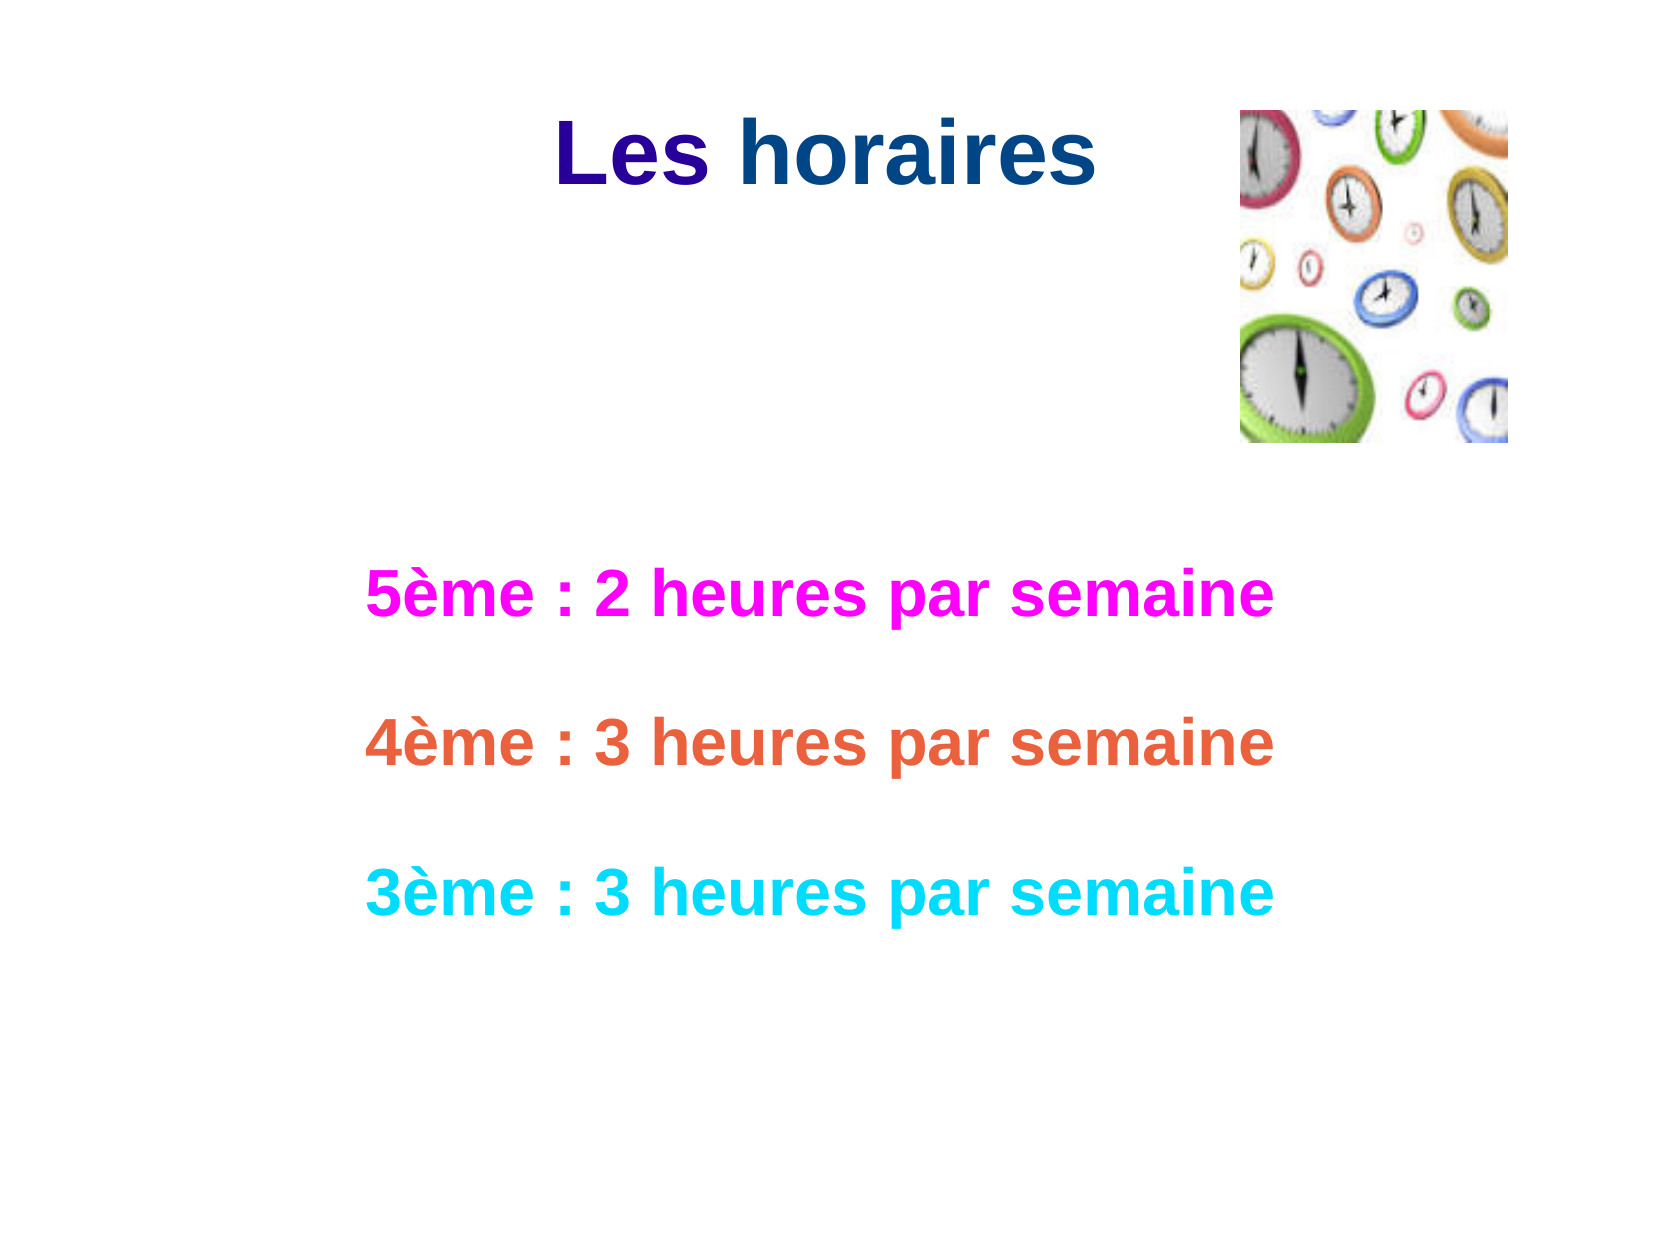

# Les horaires
5ème : 2 heures par semaine
4ème : 3 heures par semaine
3ème : 3 heures par semaine